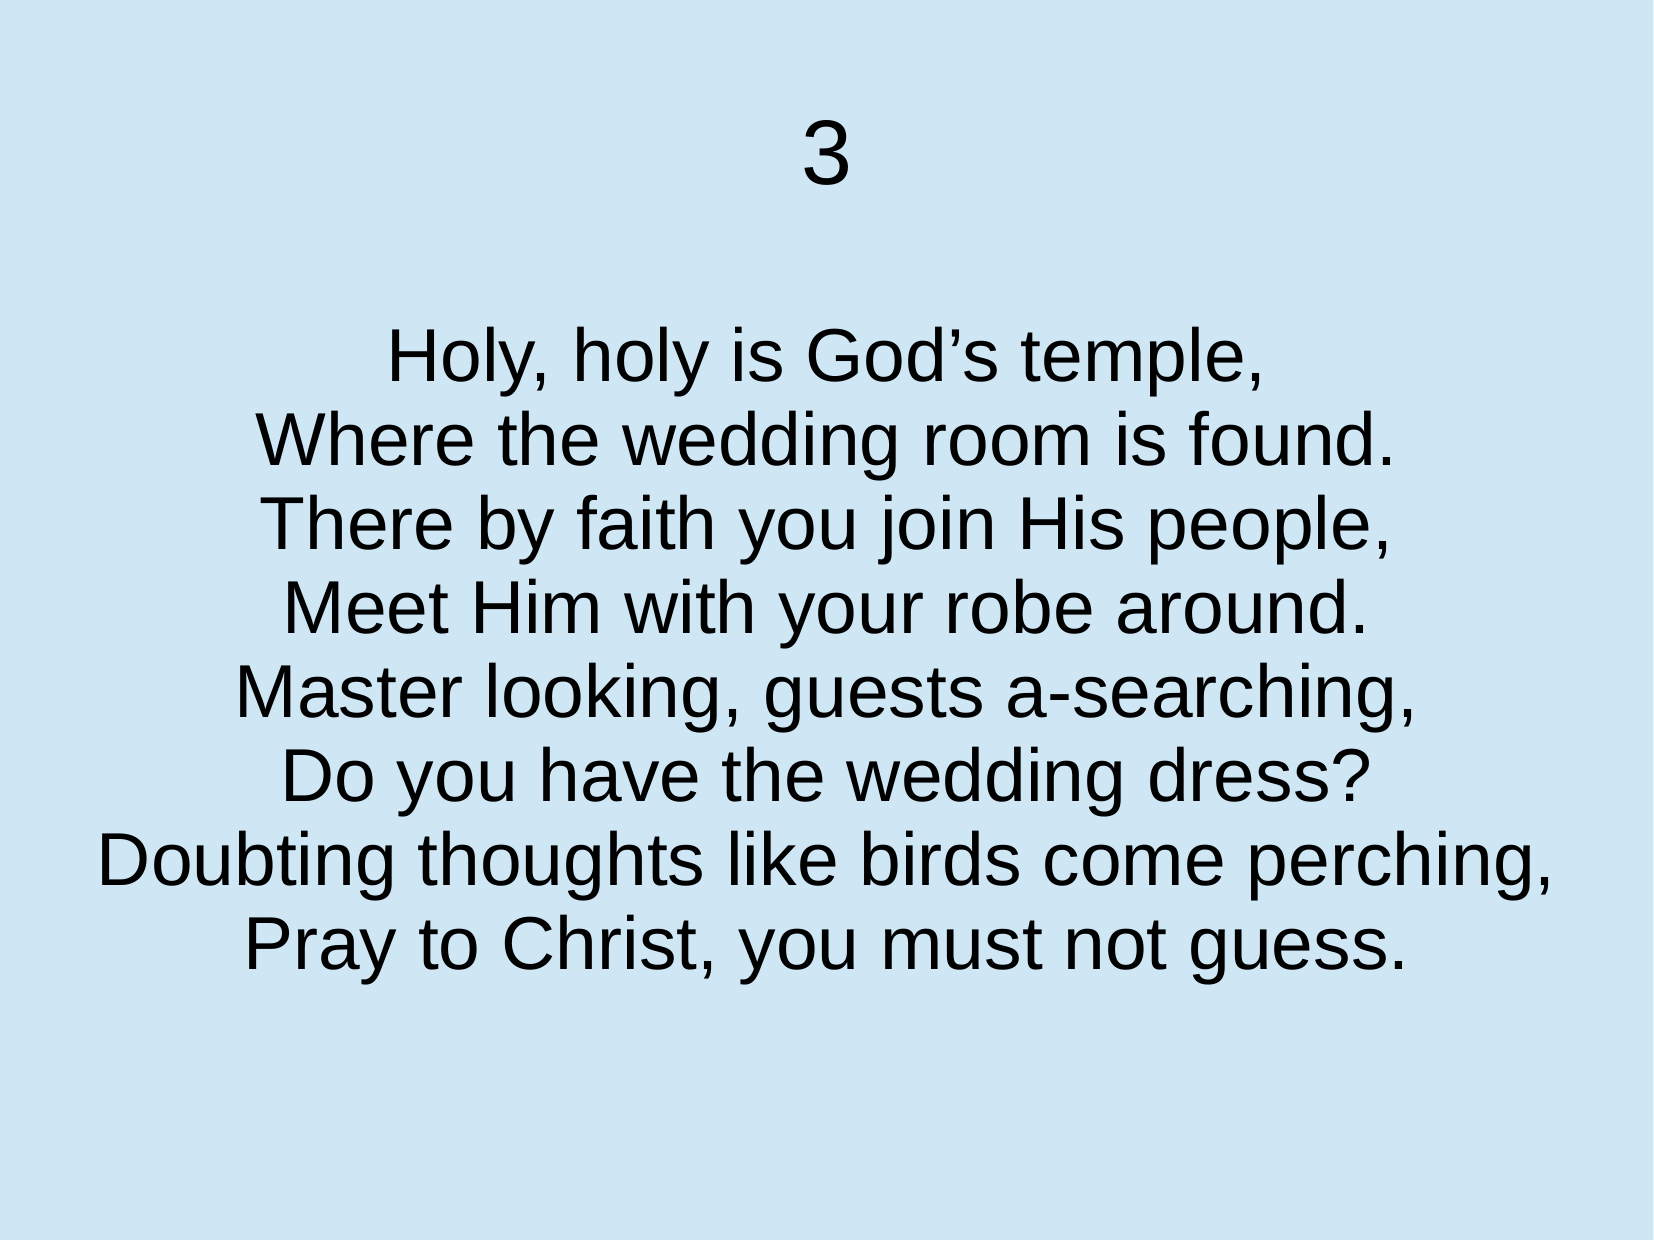

# 3
Holy, holy is God’s temple,
Where the wedding room is found.
There by faith you join His people,
Meet Him with your robe around.
Master looking, guests a-searching,
Do you have the wedding dress?
Doubting thoughts like birds come perching,
Pray to Christ, you must not guess.